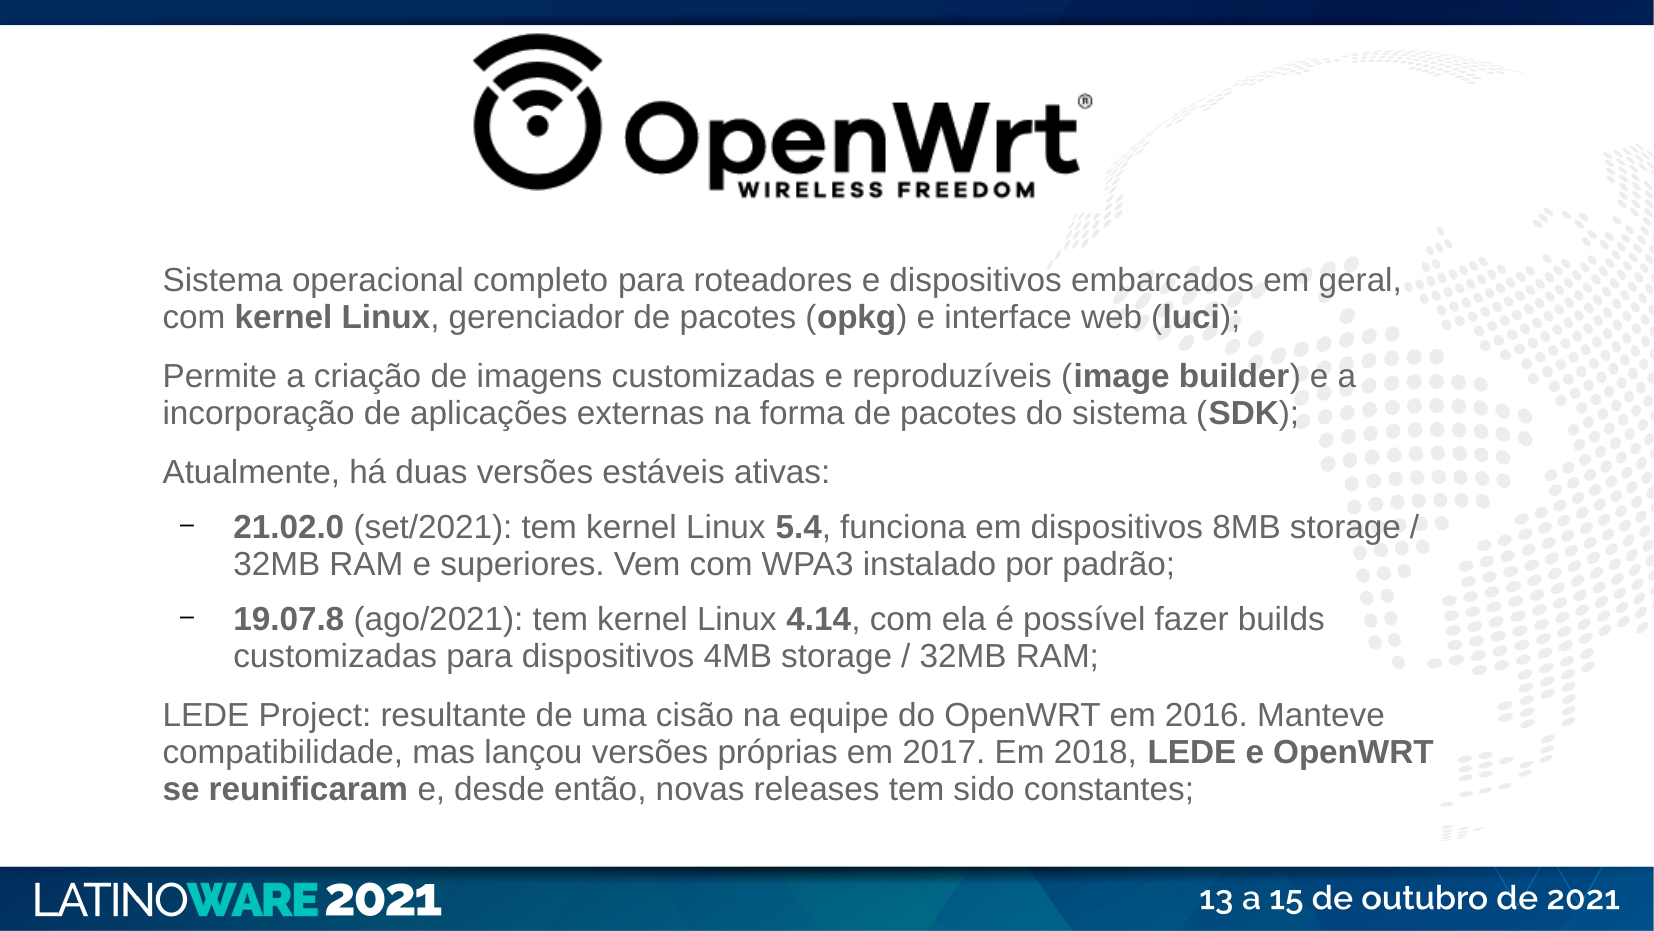

Sistema operacional completo para roteadores e dispositivos embarcados em geral, com kernel Linux, gerenciador de pacotes (opkg) e interface web (luci);
Permite a criação de imagens customizadas e reproduzíveis (image builder) e a incorporação de aplicações externas na forma de pacotes do sistema (SDK);
Atualmente, há duas versões estáveis ativas:
21.02.0 (set/2021): tem kernel Linux 5.4, funciona em dispositivos 8MB storage / 32MB RAM e superiores. Vem com WPA3 instalado por padrão;
19.07.8 (ago/2021): tem kernel Linux 4.14, com ela é possível fazer builds customizadas para dispositivos 4MB storage / 32MB RAM;
LEDE Project: resultante de uma cisão na equipe do OpenWRT em 2016. Manteve compatibilidade, mas lançou versões próprias em 2017. Em 2018, LEDE e OpenWRT se reunificaram e, desde então, novas releases tem sido constantes;